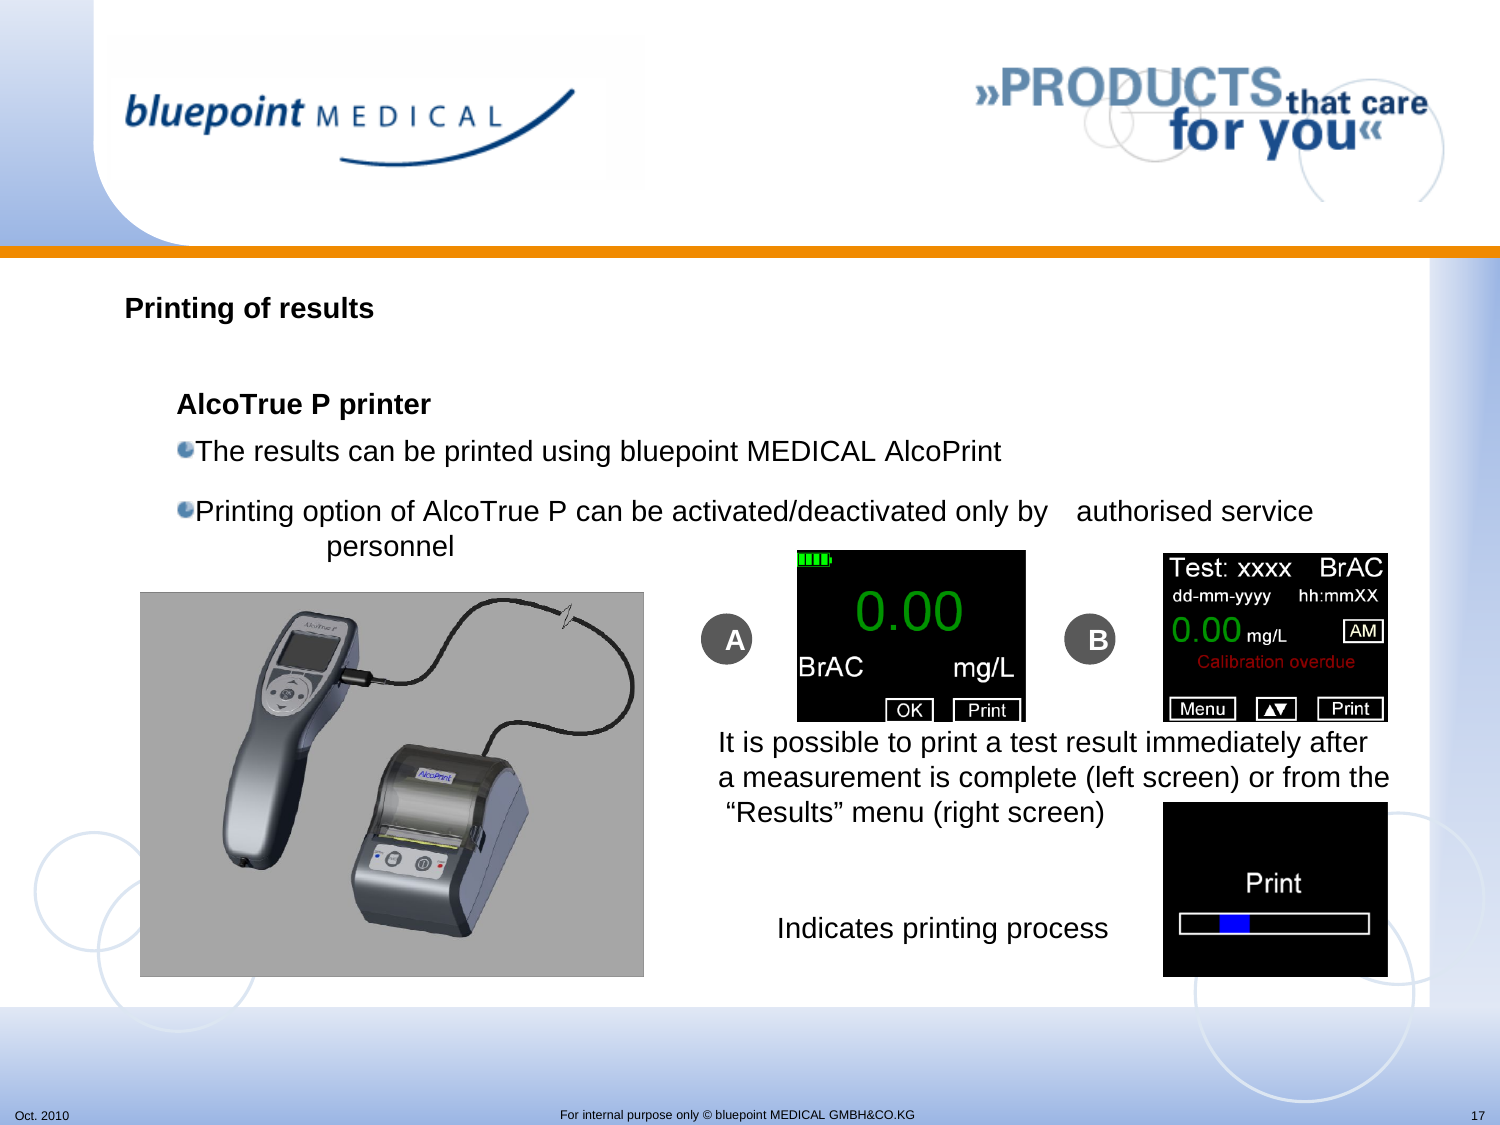

Printing of results
AlcoTrue P printer
The results can be printed using bluepoint MEDICAL AlcoPrint
Printing option of AlcoTrue P can be activated/deactivated only by 	authorised service 	personnel
A
B
It is possible to print a test result immediately after
a measurement is complete (left screen) or from the
 “Results” menu (right screen)
Indicates printing process